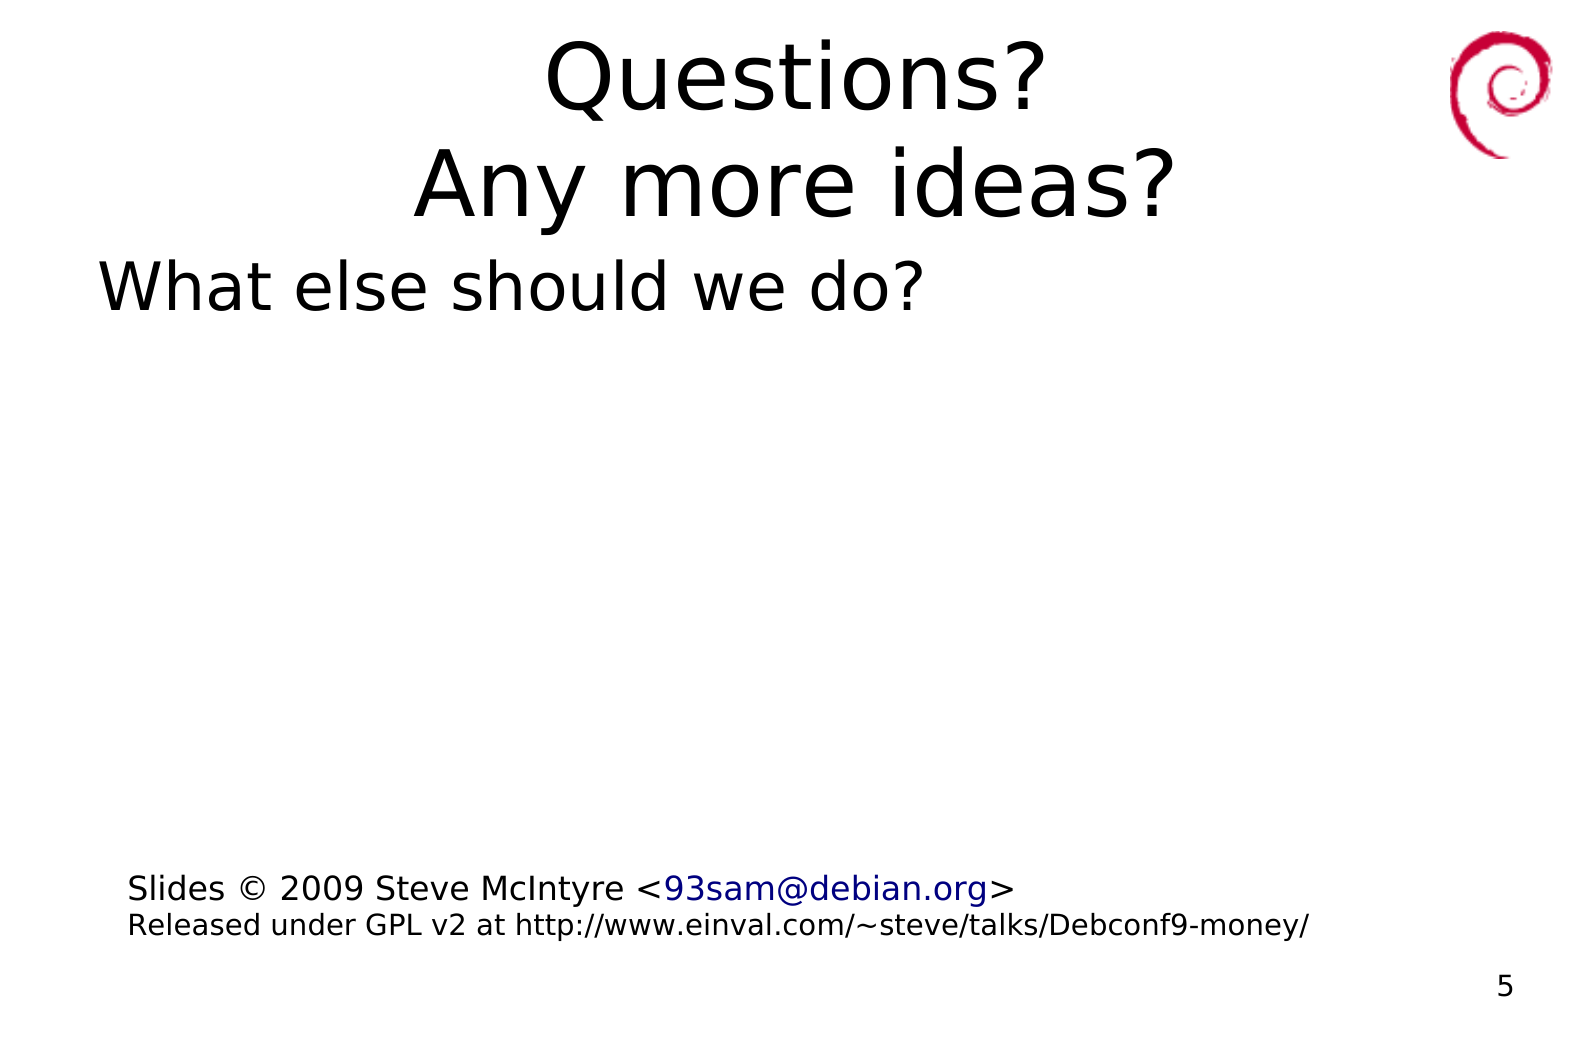

# Questions? Any more ideas?
What else should we do?
Slides © 2009 Steve McIntyre <93sam@debian.org>
Released under GPL v2 at http://www.einval.com/~steve/talks/Debconf9-money/
5